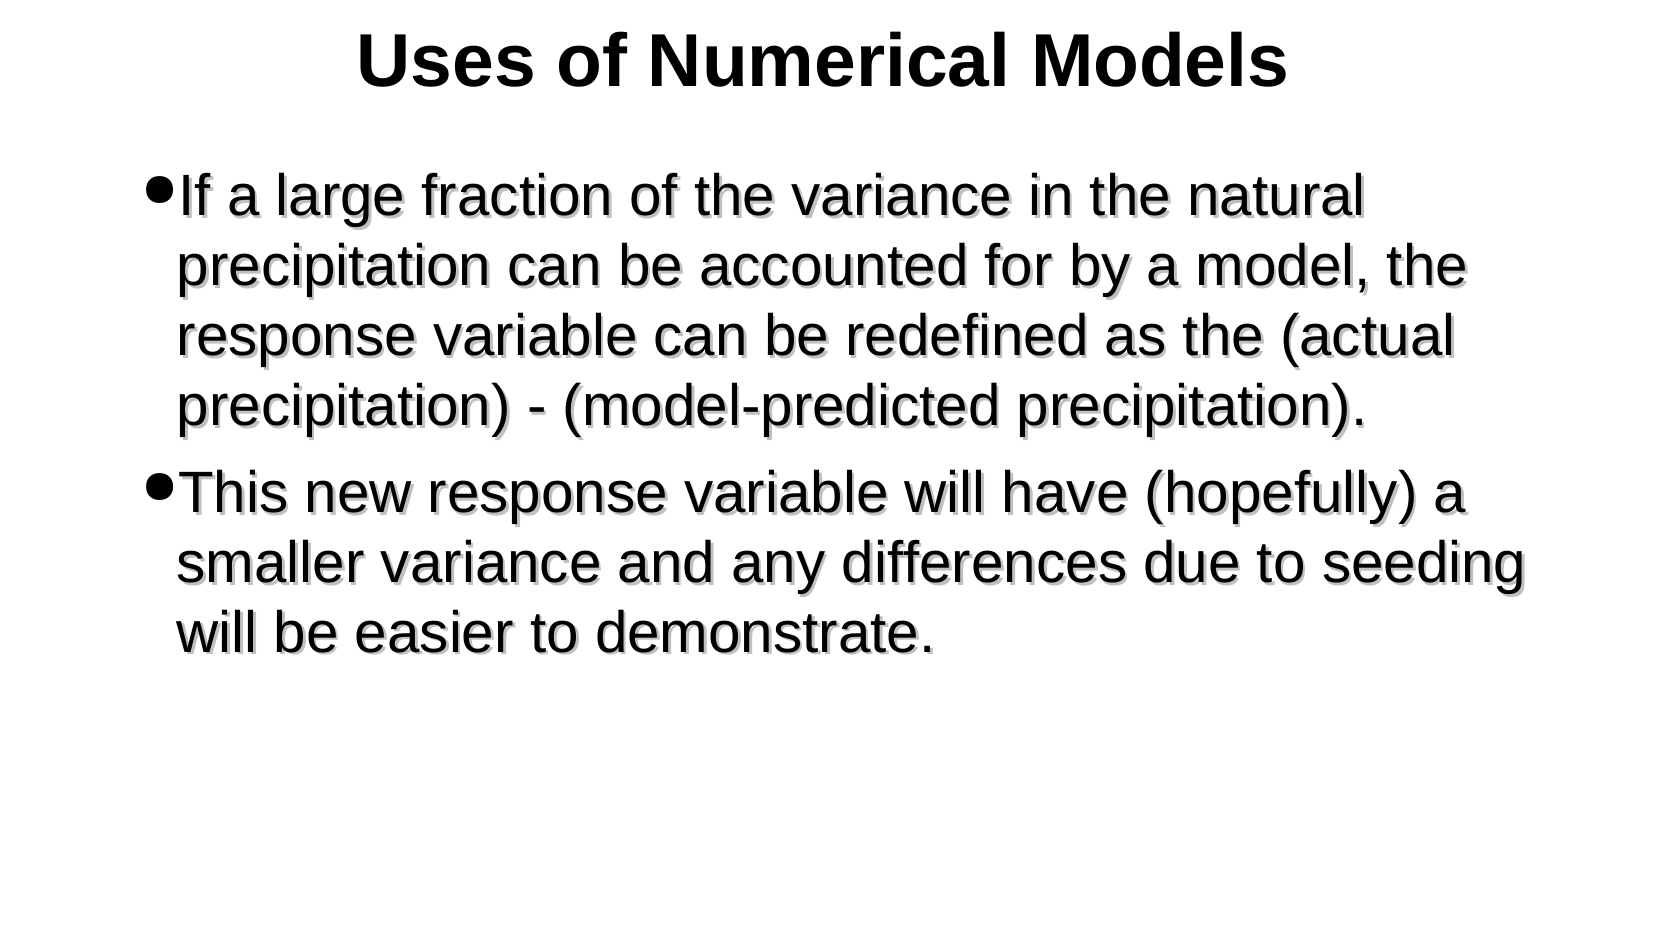

# Uses of Numerical Models
If a large fraction of the variance in the natural precipitation can be accounted for by a model, the response variable can be redefined as the (actual precipitation) - (model-predicted precipitation).
This new response variable will have (hopefully) a smaller variance and any differences due to seeding will be easier to demonstrate.